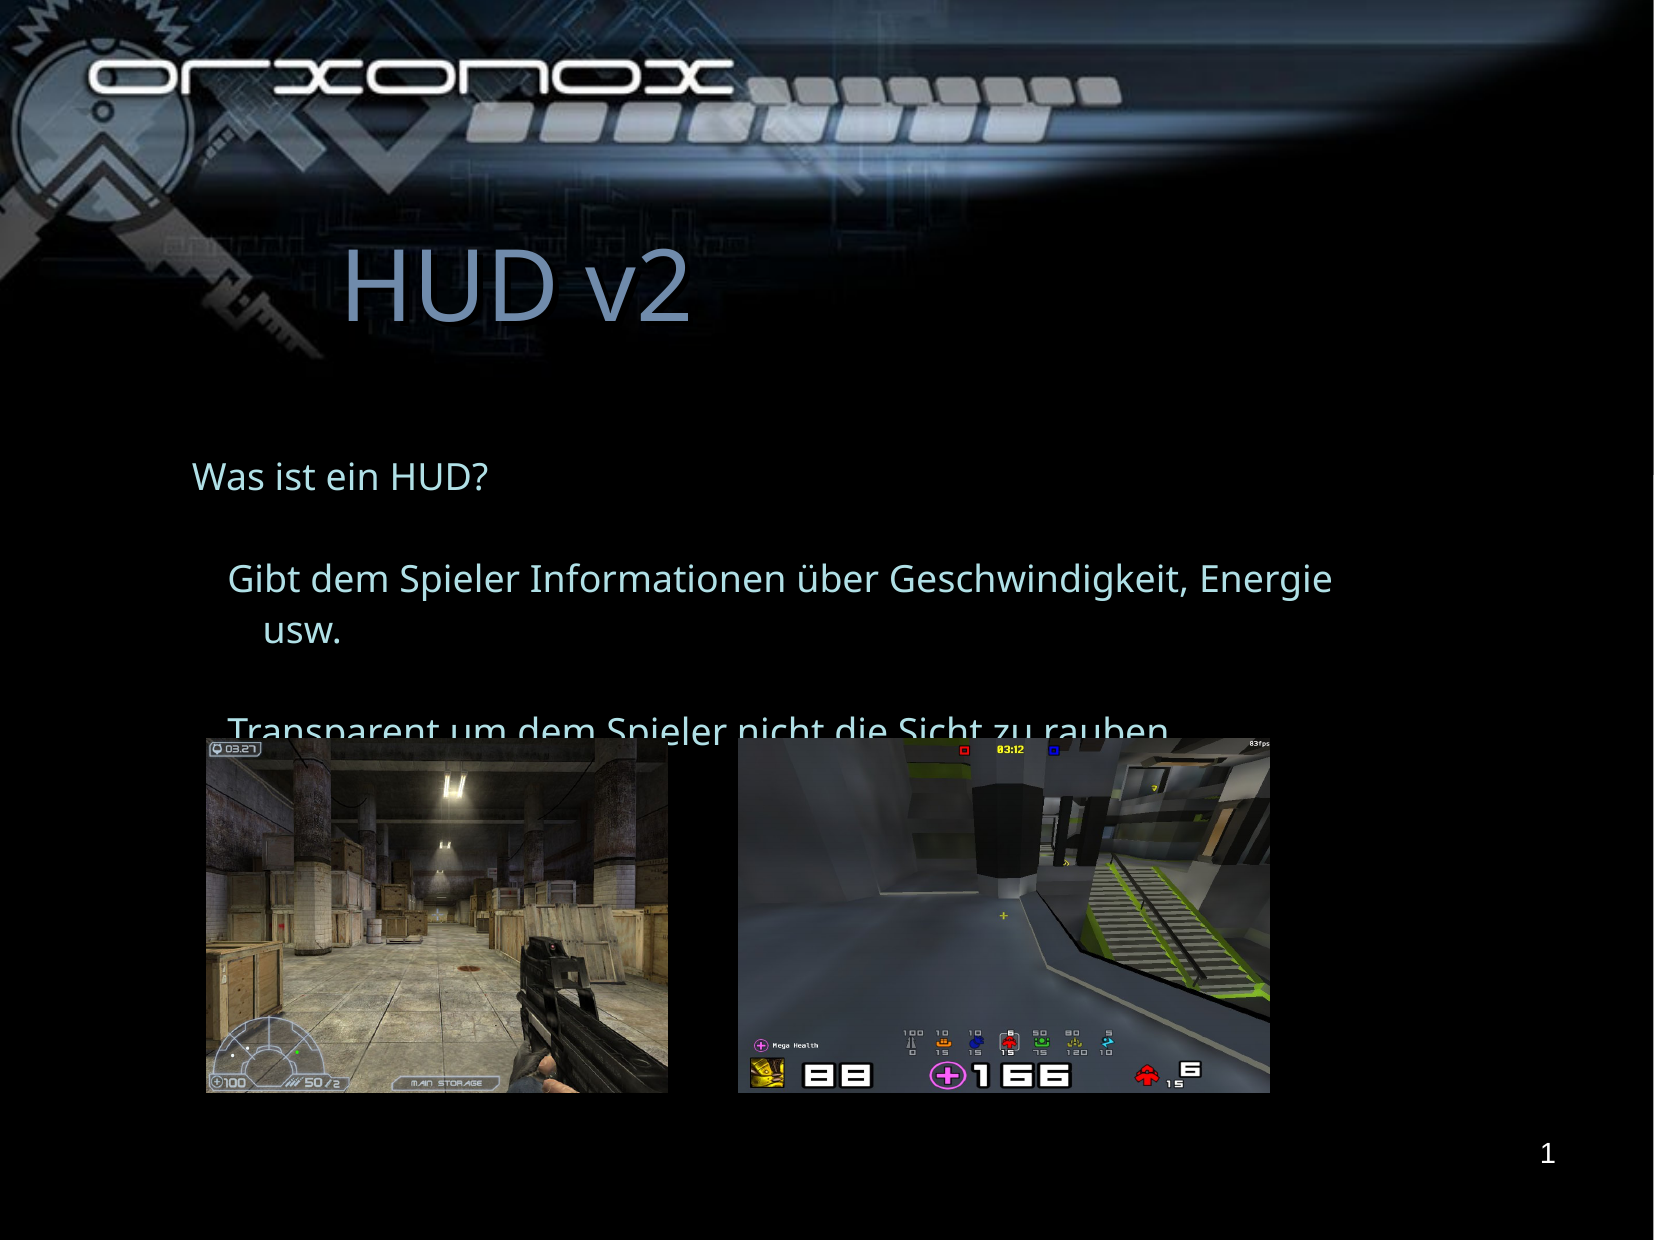

HUD v2
Was ist ein HUD?
Gibt dem Spieler Informationen über Geschwindigkeit, Energie usw.
Transparent um dem Spieler nicht die Sicht zu rauben